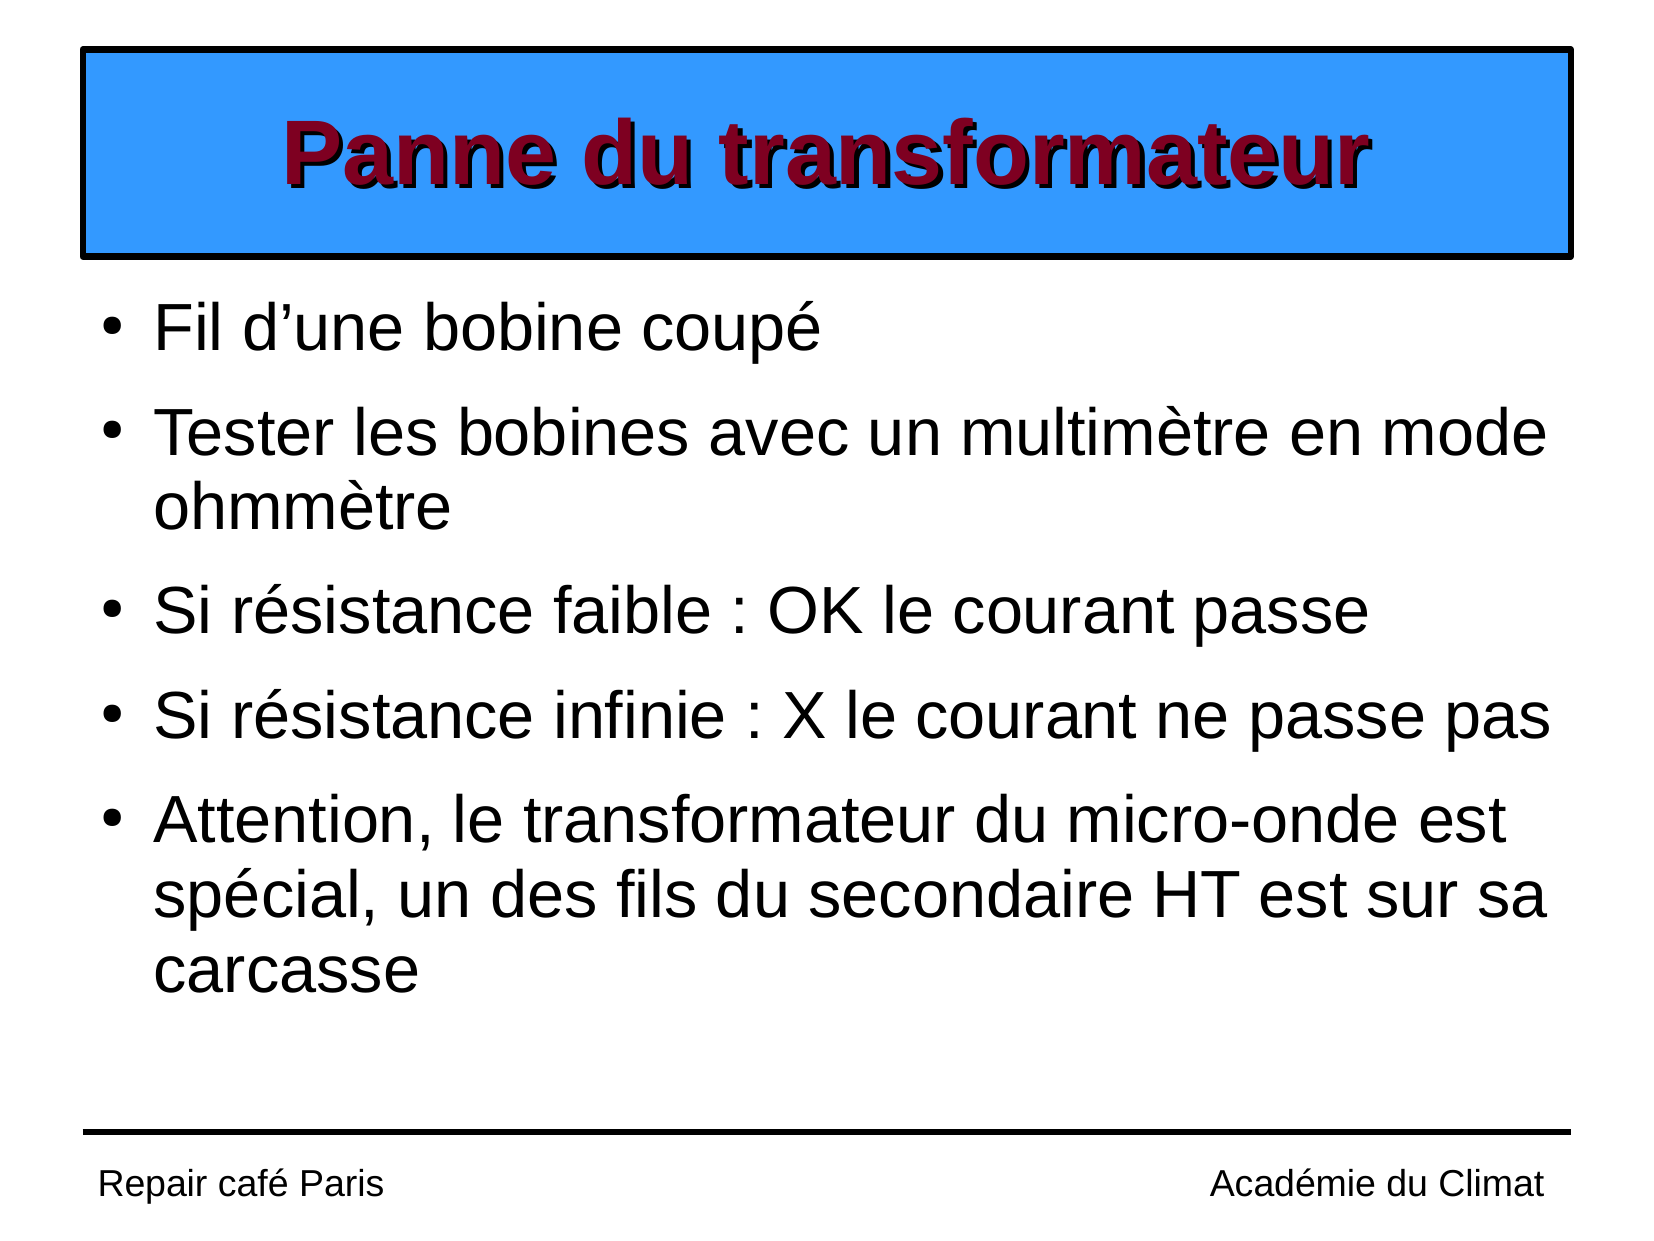

# Panne du transformateur
Fil d’une bobine coupé
Tester les bobines avec un multimètre en mode ohmmètre
Si résistance faible : OK le courant passe
Si résistance infinie : X le courant ne passe pas
Attention, le transformateur du micro-onde est spécial, un des fils du secondaire HT est sur sa carcasse
Repair café Paris	Académie du Climat